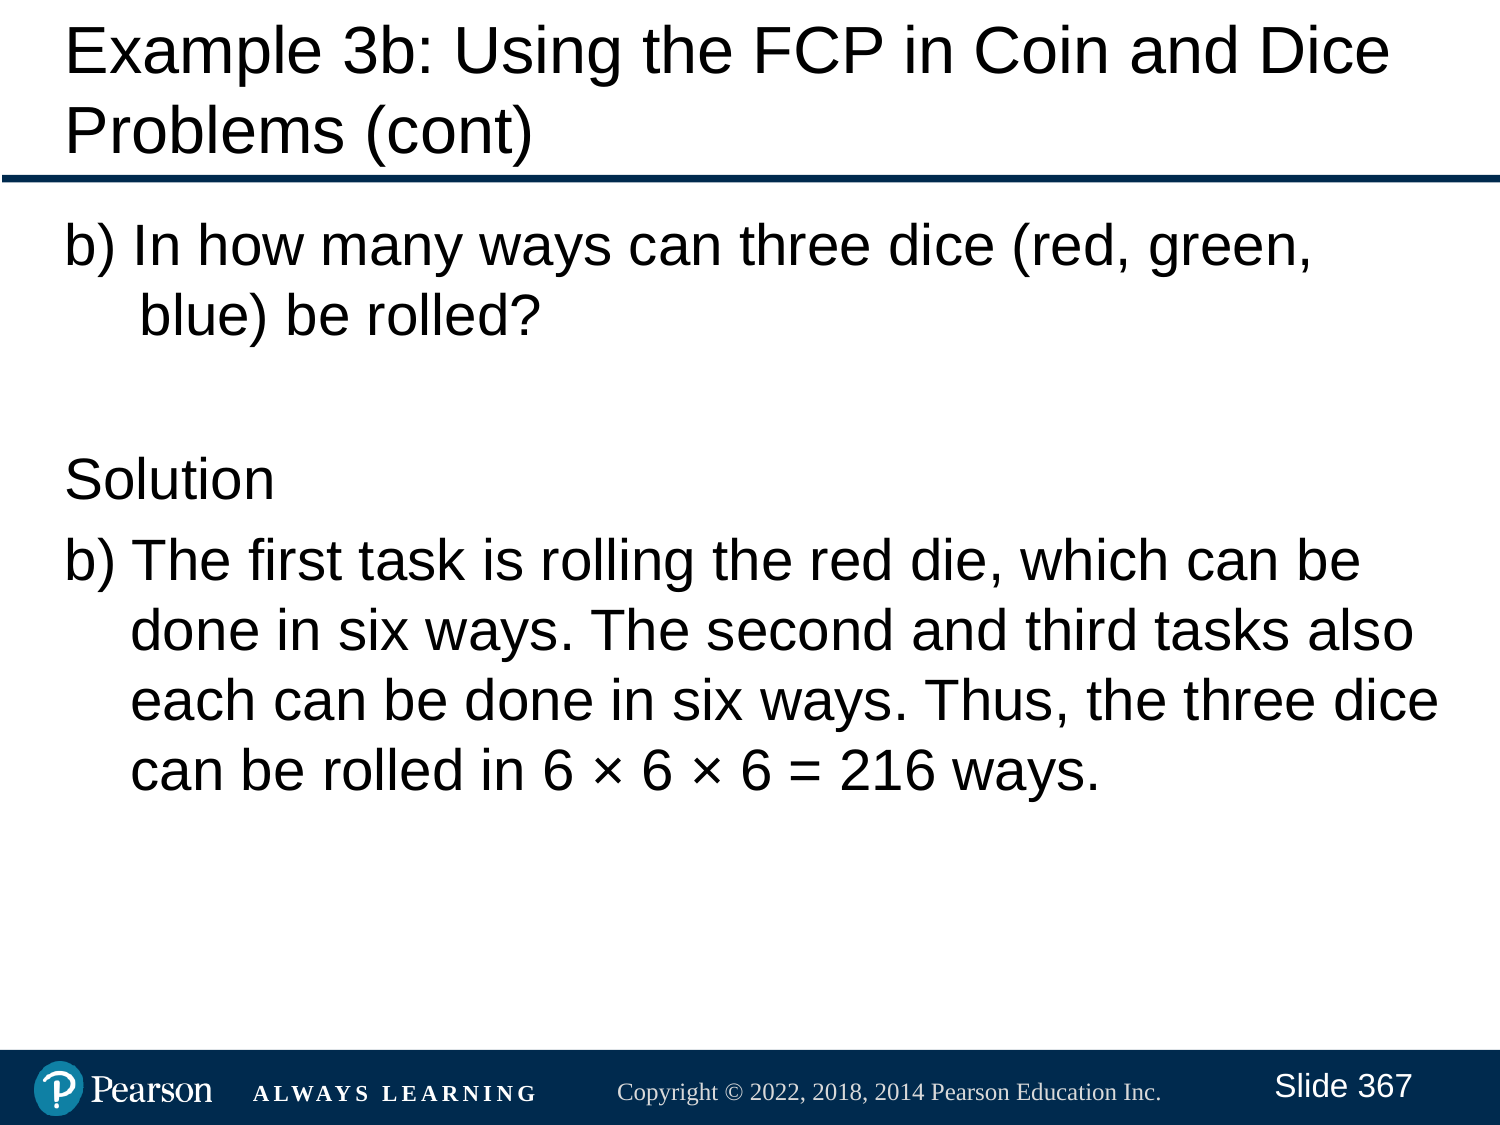

# Example 3b: Using the FCP in Coin and Dice Problems (cont)
b) In how many ways can three dice (red, green, blue) be rolled?
Solution
b) The first task is rolling the red die, which can be done in six ways. The second and third tasks also each can be done in six ways. Thus, the three dice can be rolled in 6 × 6 × 6 = 216 ways.